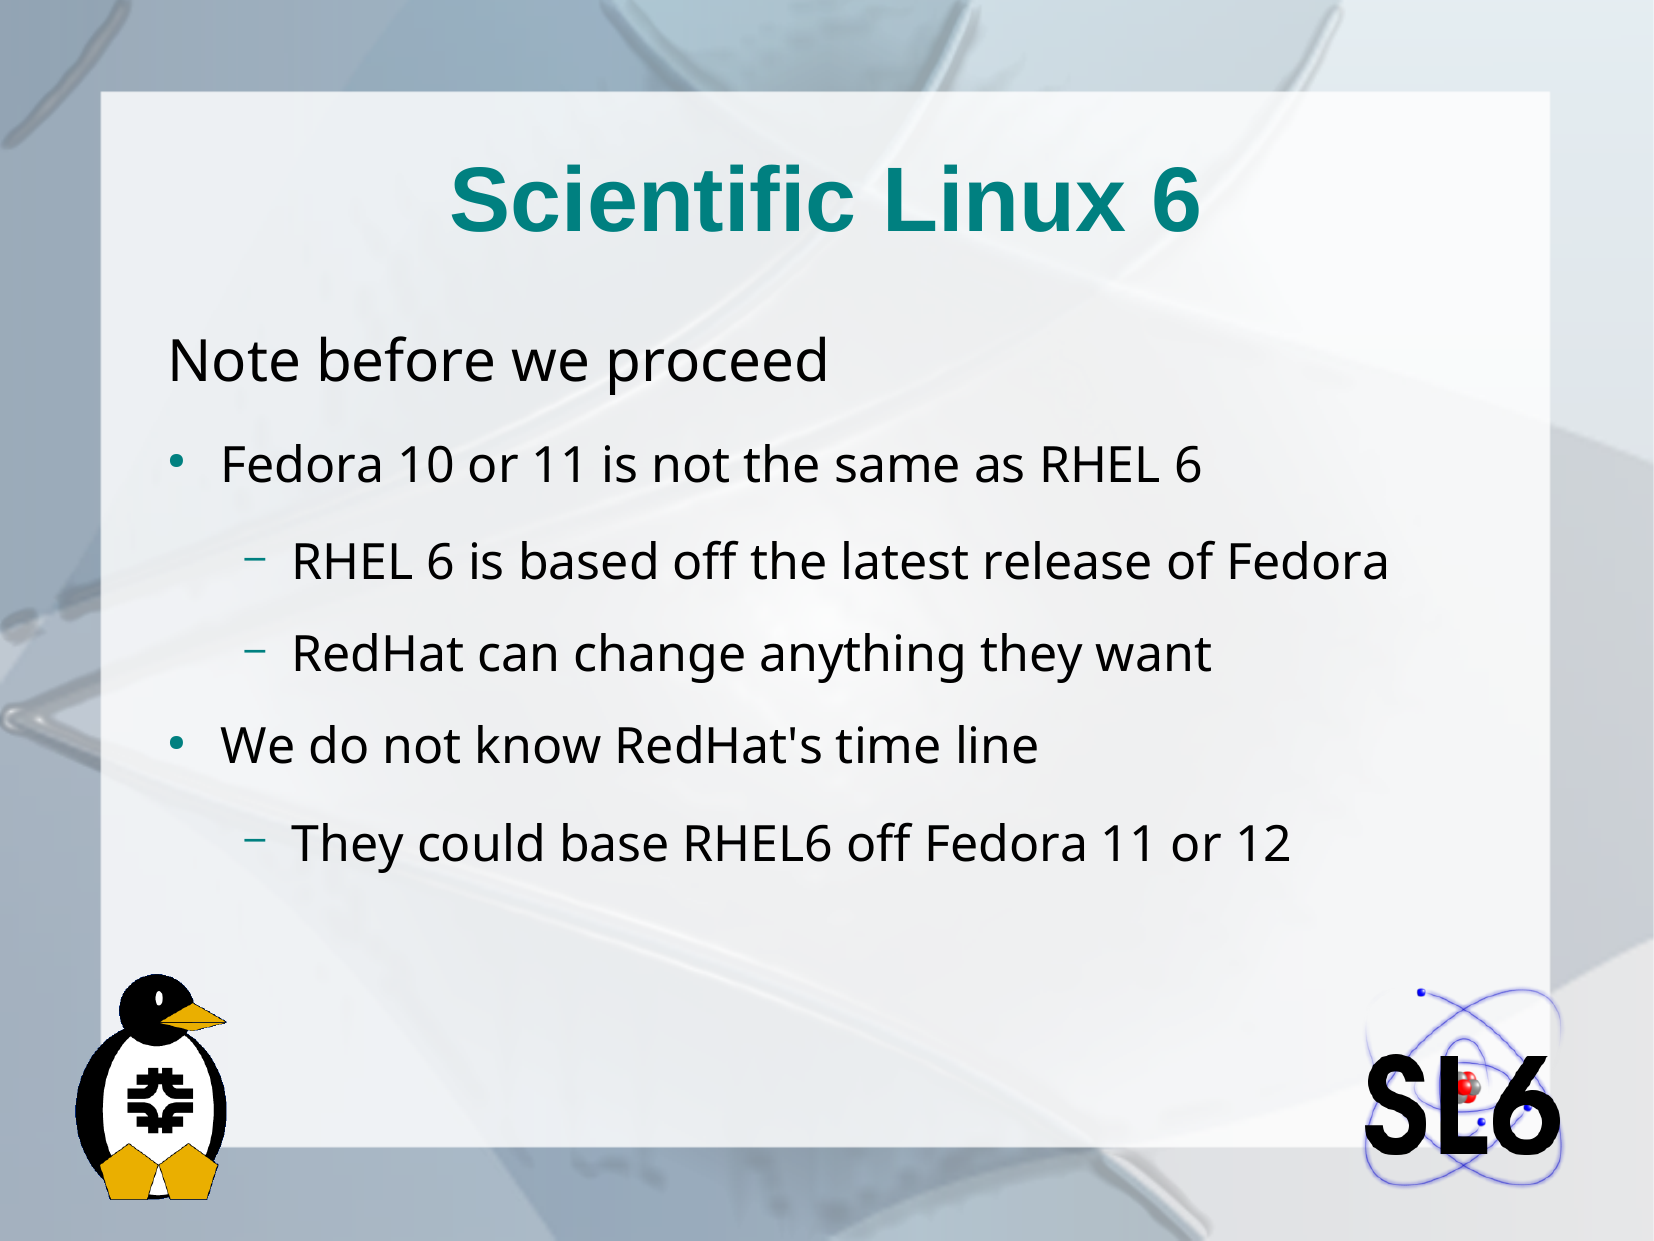

# Scientific Linux 6
Note before we proceed
Fedora 10 or 11 is not the same as RHEL 6
RHEL 6 is based off the latest release of Fedora
RedHat can change anything they want
We do not know RedHat's time line
They could base RHEL6 off Fedora 11 or 12